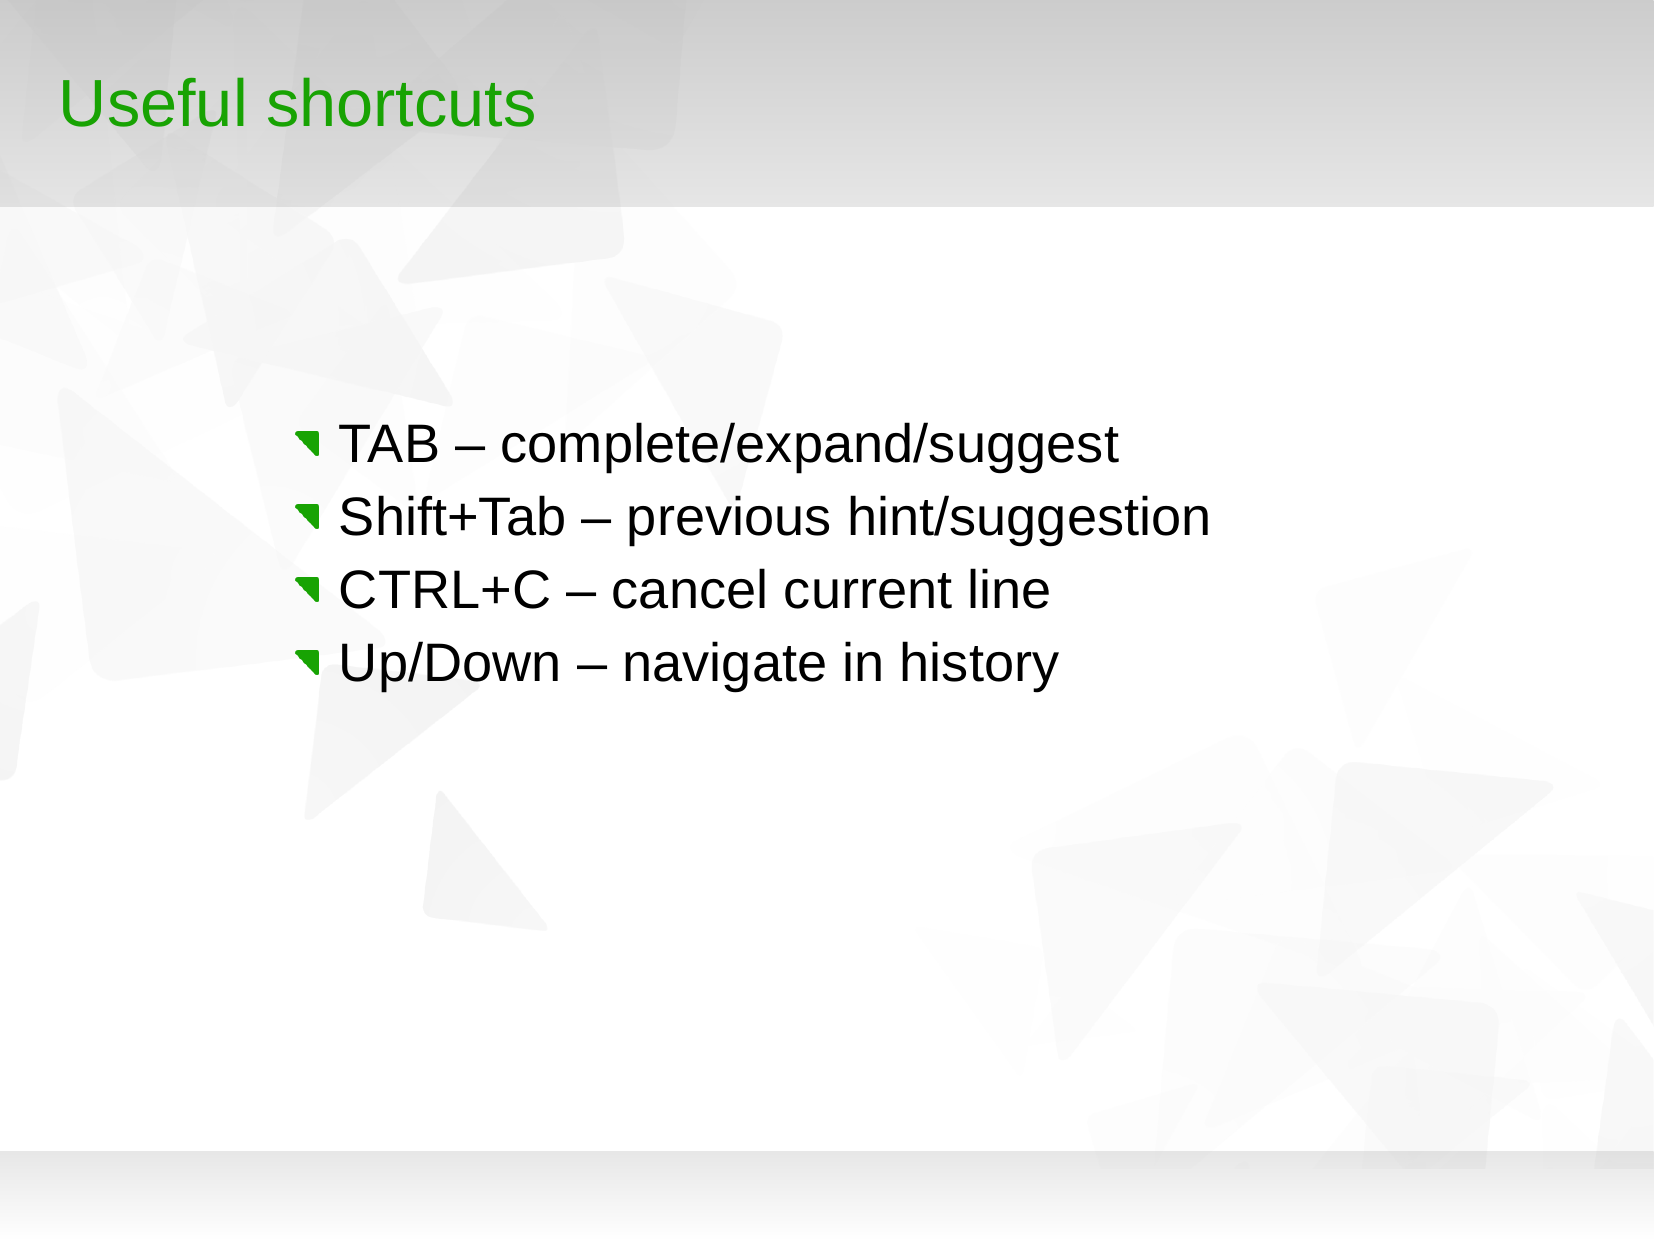

# Useful shortcuts
TAB – complete/expand/suggest
Shift+Tab – previous hint/suggestion
CTRL+C – cancel current line
Up/Down – navigate in history